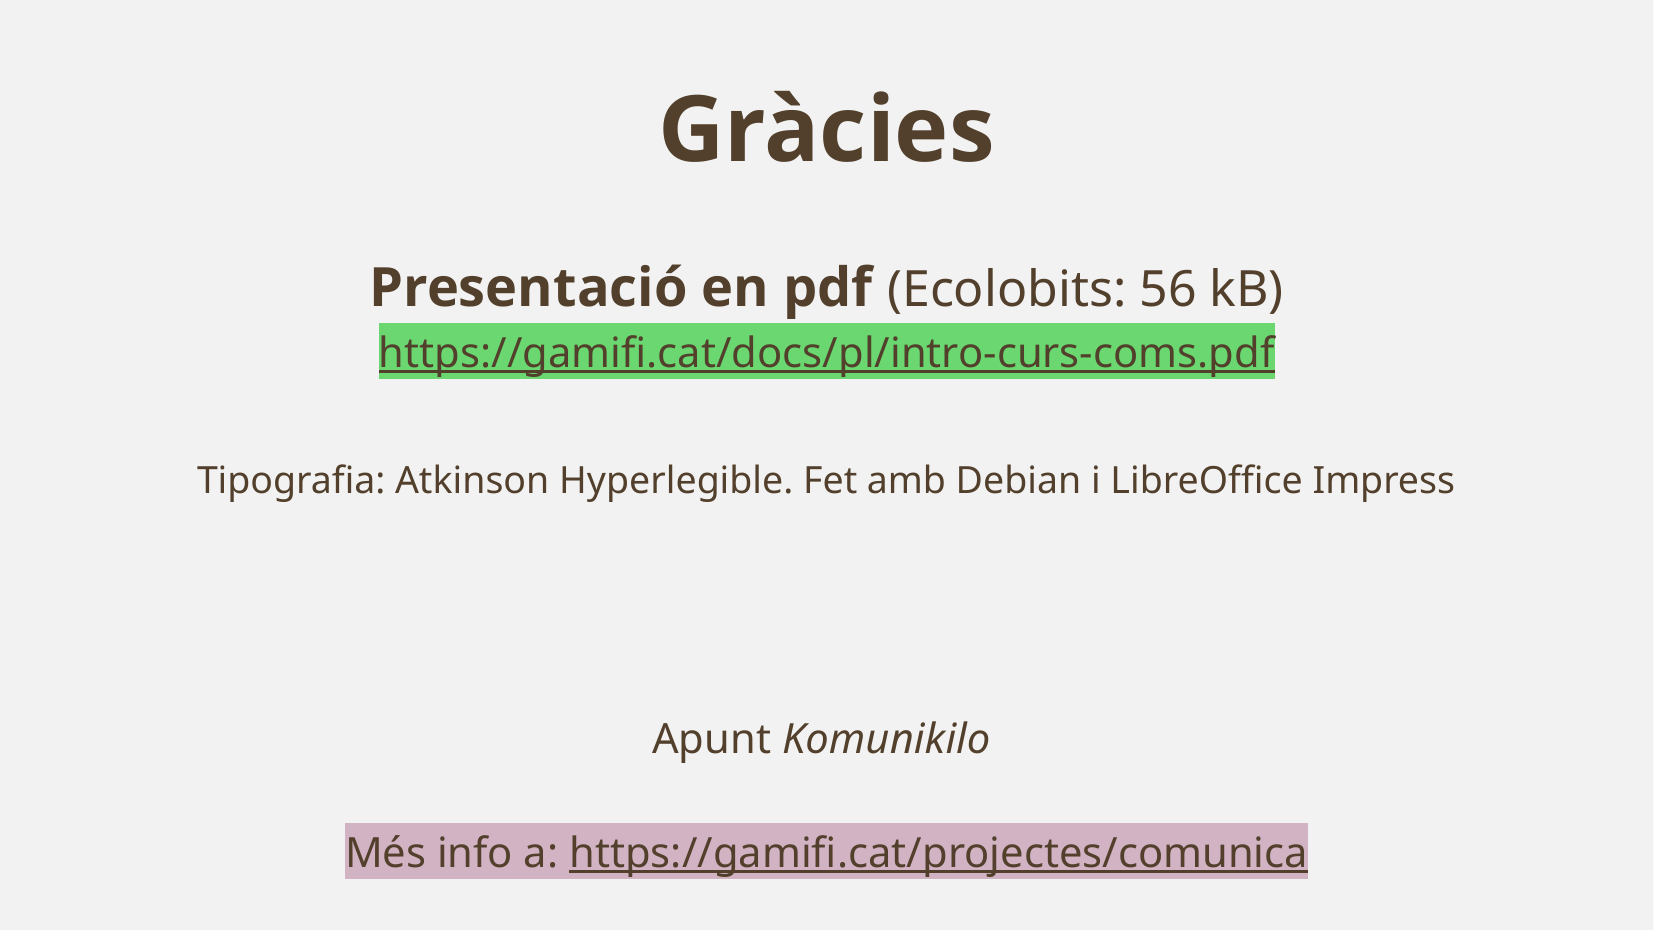

# Gràcies
Presentació en pdf (Ecolobits: 56 kB)
https://gamifi.cat/docs/pl/intro-curs-coms.pdf
Tipografia: Atkinson Hyperlegible. Fet amb Debian i LibreOffice Impress
Apunt Komunikilo
Més info a: https://gamifi.cat/projectes/comunica